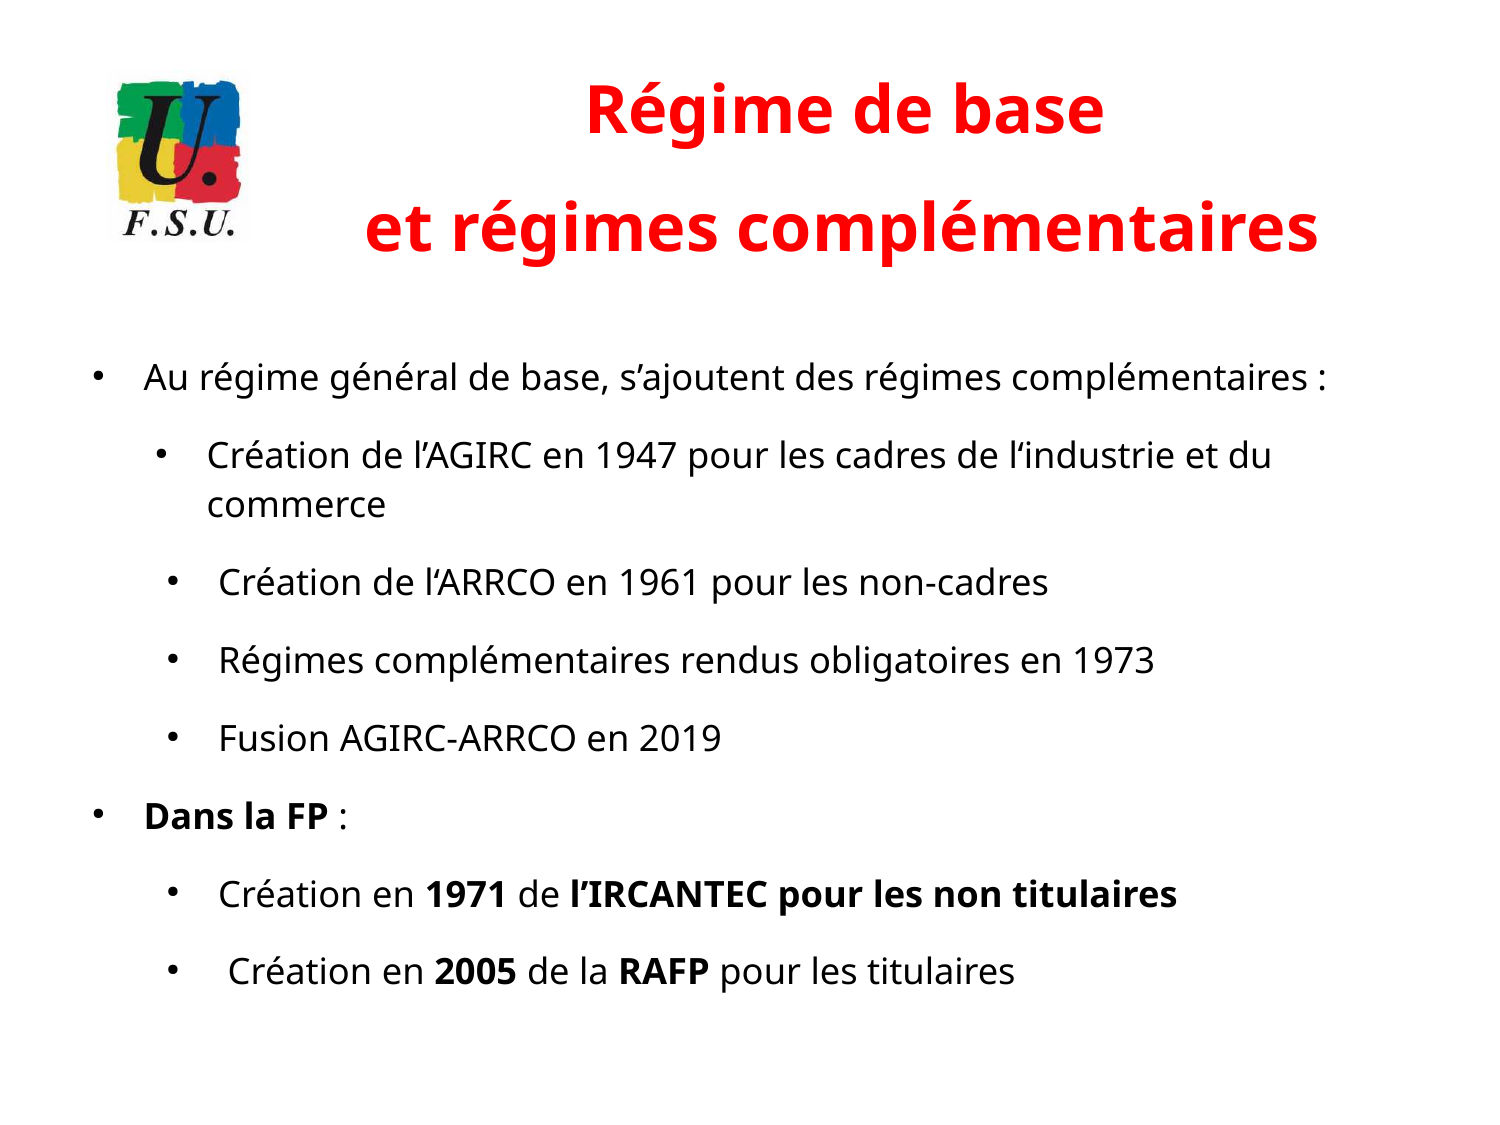

# Régime de base et régimes complémentaires
Au régime général de base, s’ajoutent des régimes complémentaires :
Création de l’AGIRC en 1947 pour les cadres de l‘industrie et du commerce
Création de l‘ARRCO en 1961 pour les non-cadres
Régimes complémentaires rendus obligatoires en 1973
Fusion AGIRC-ARRCO en 2019
Dans la FP :
Création en 1971 de l’IRCANTEC pour les non titulaires
 Création en 2005 de la RAFP pour les titulaires